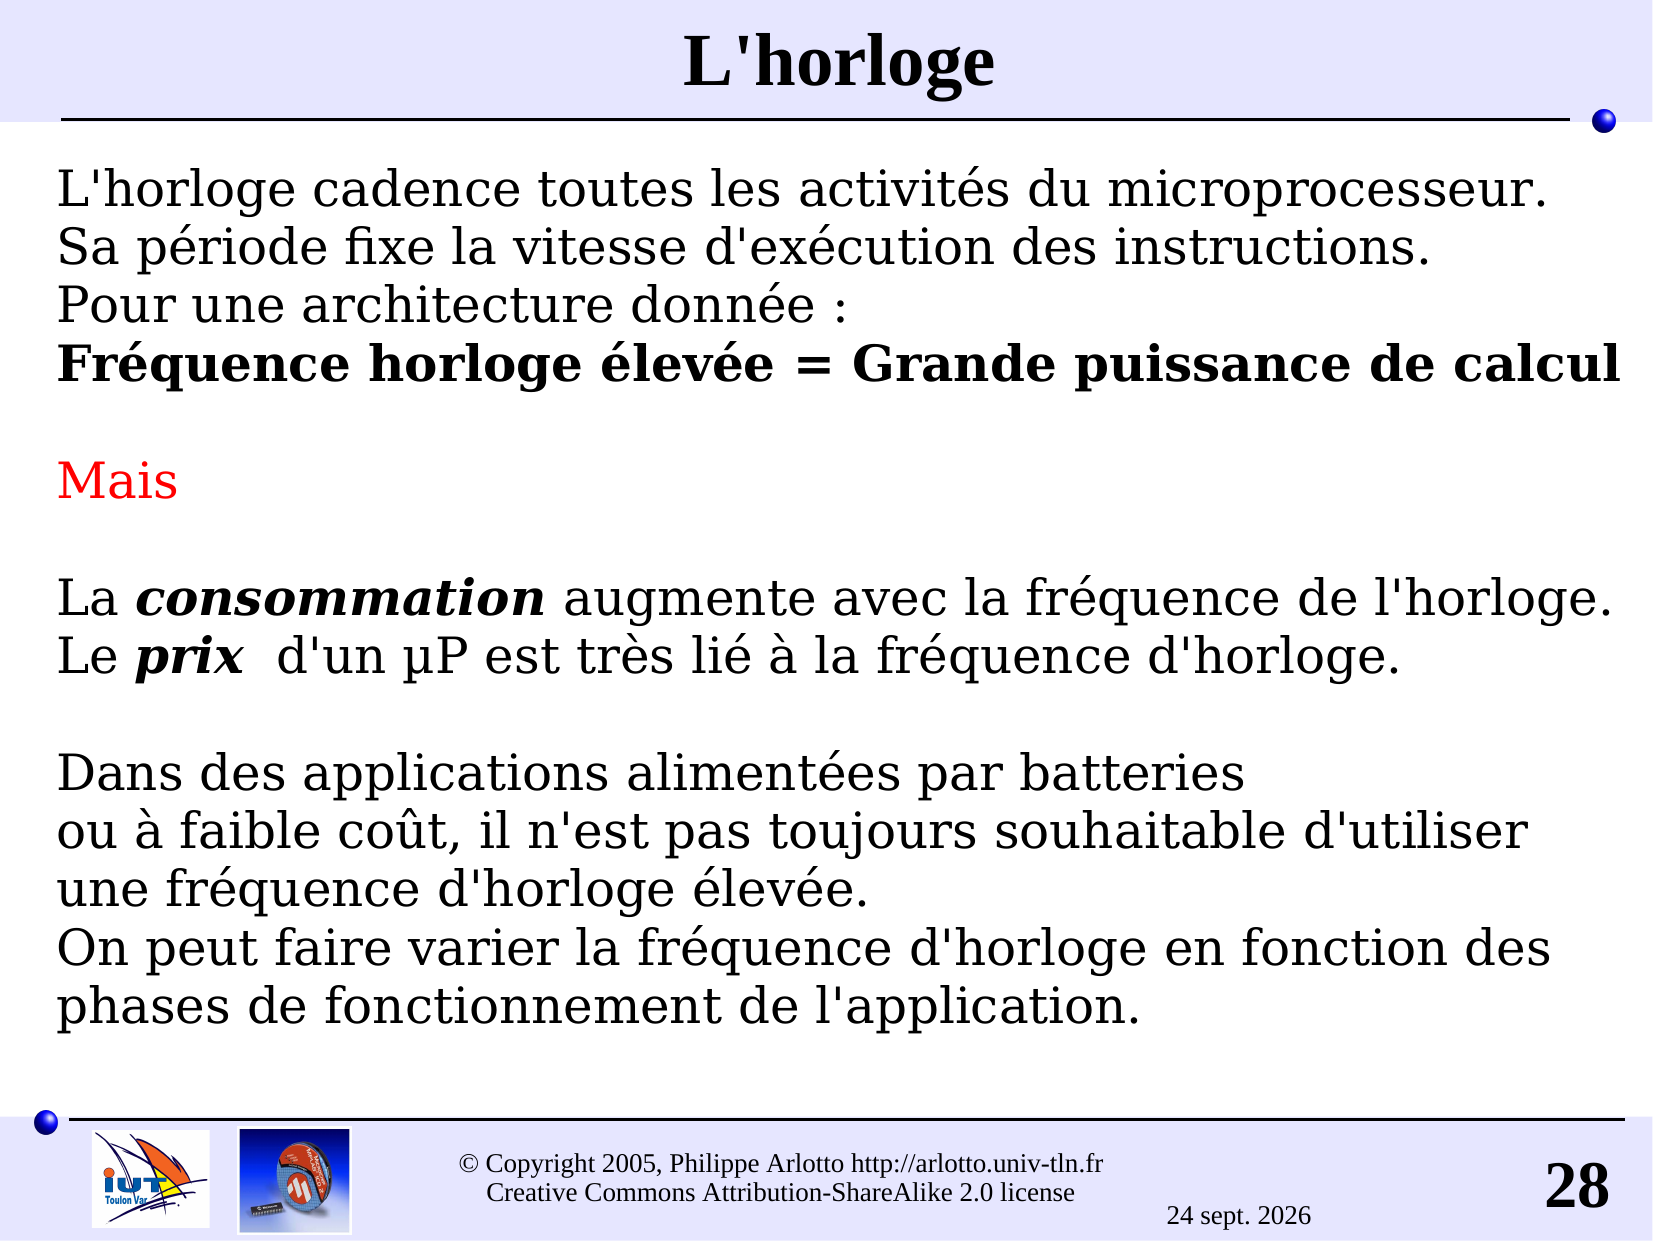

# L'horloge
L'horloge cadence toutes les activités du microprocesseur.
Sa période fixe la vitesse d'exécution des instructions.
Pour une architecture donnée :
Fréquence horloge élevée = Grande puissance de calcul
Mais
La consommation augmente avec la fréquence de l'horloge.
Le prix d'un µP est très lié à la fréquence d'horloge.
Dans des applications alimentées par batteries
ou à faible coût, il n'est pas toujours souhaitable d'utiliser
une fréquence d'horloge élevée.
On peut faire varier la fréquence d'horloge en fonction des
phases de fonctionnement de l'application.